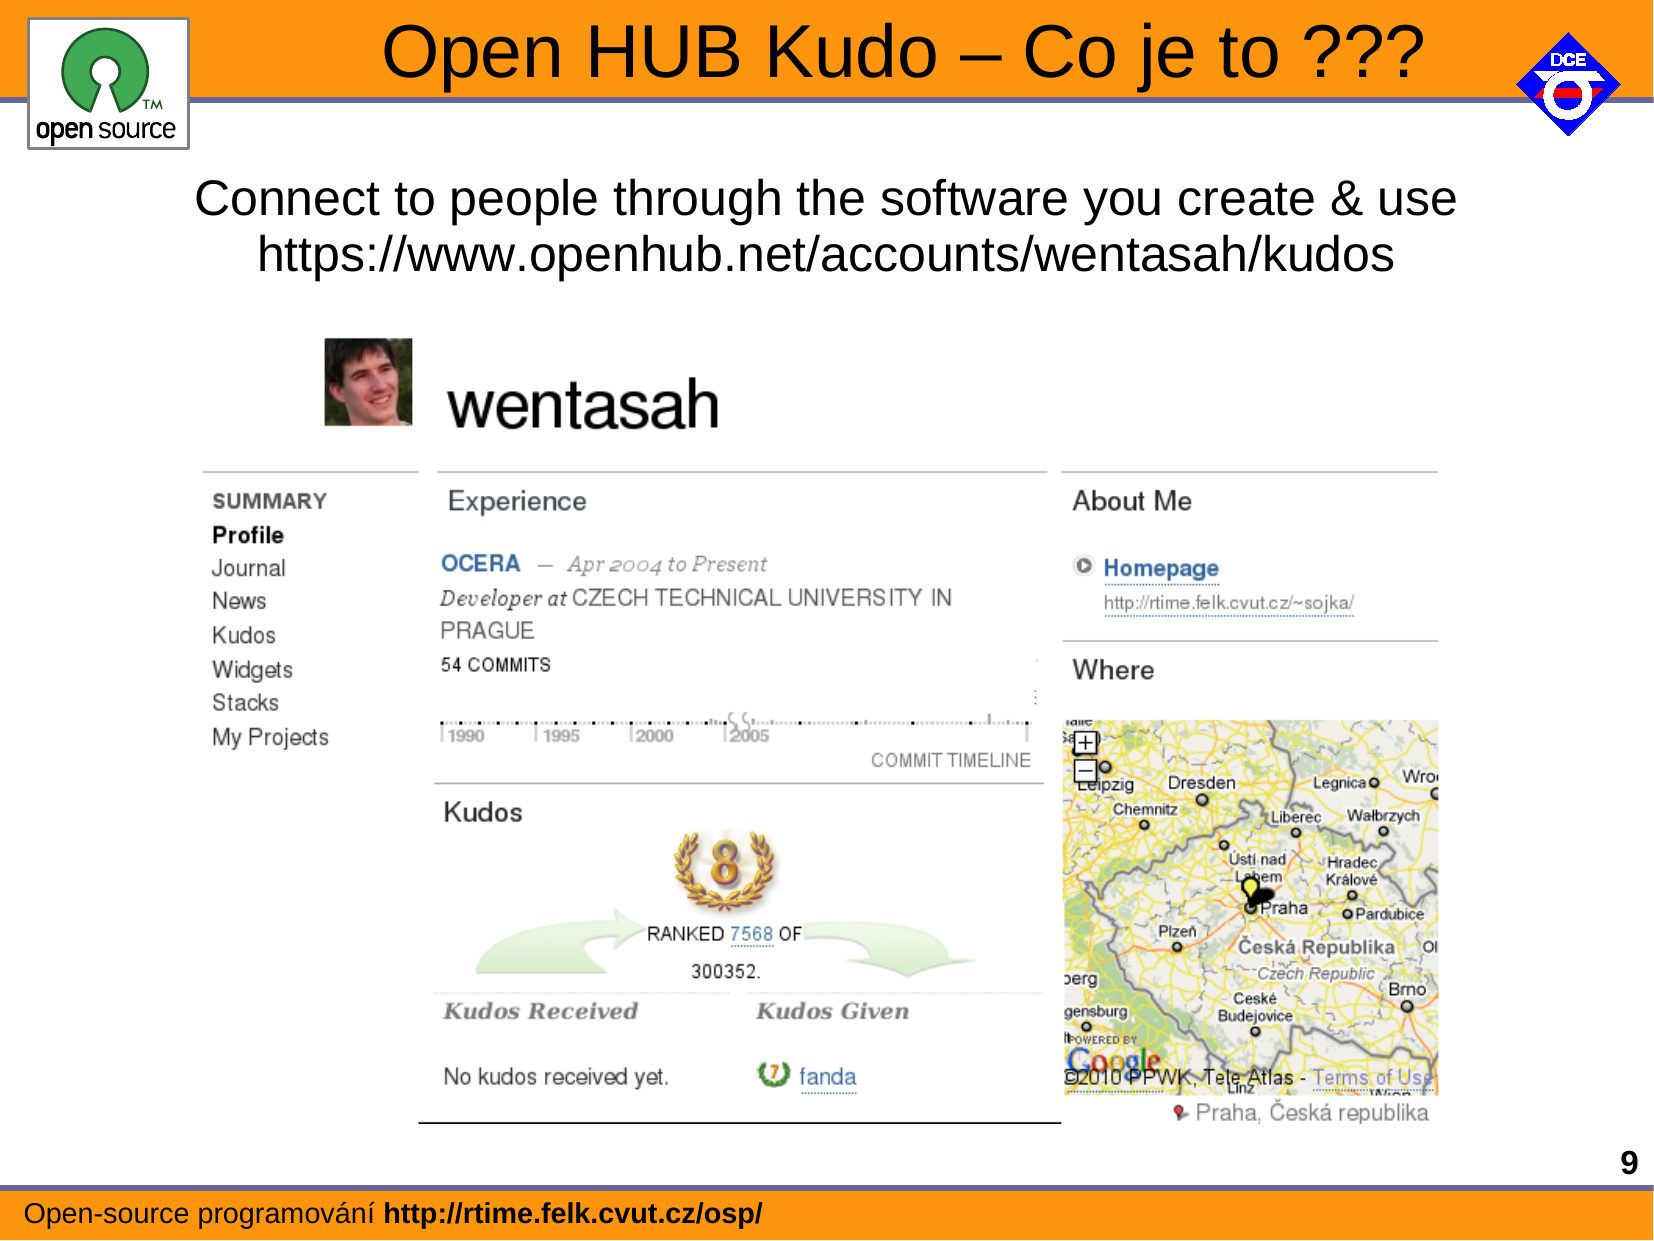

# Open HUB Kudo – Co je to ???
Connect to people through the software you create & use
https://www.openhub.net/accounts/wentasah/kudos